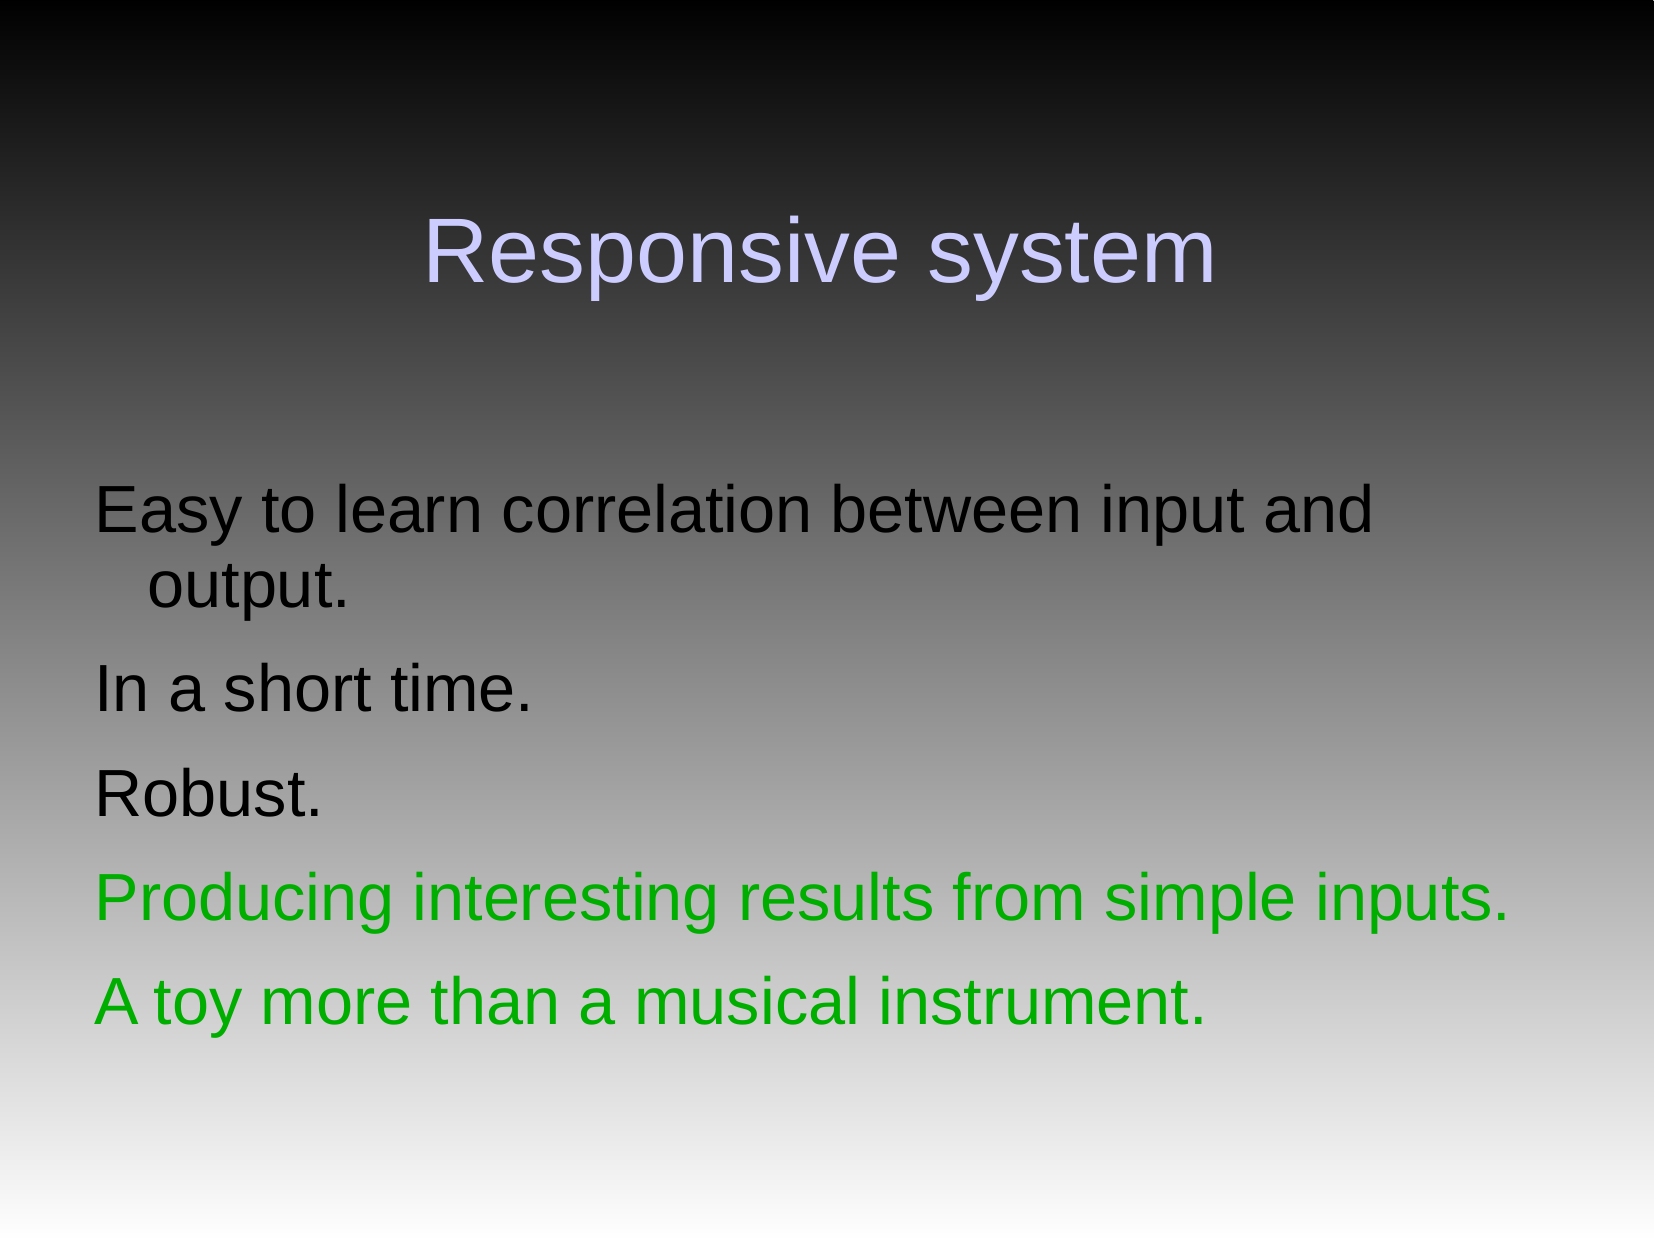

# Responsive system
Easy to learn correlation between input and output.
In a short time.
Robust.
Producing interesting results from simple inputs.
A toy more than a musical instrument.